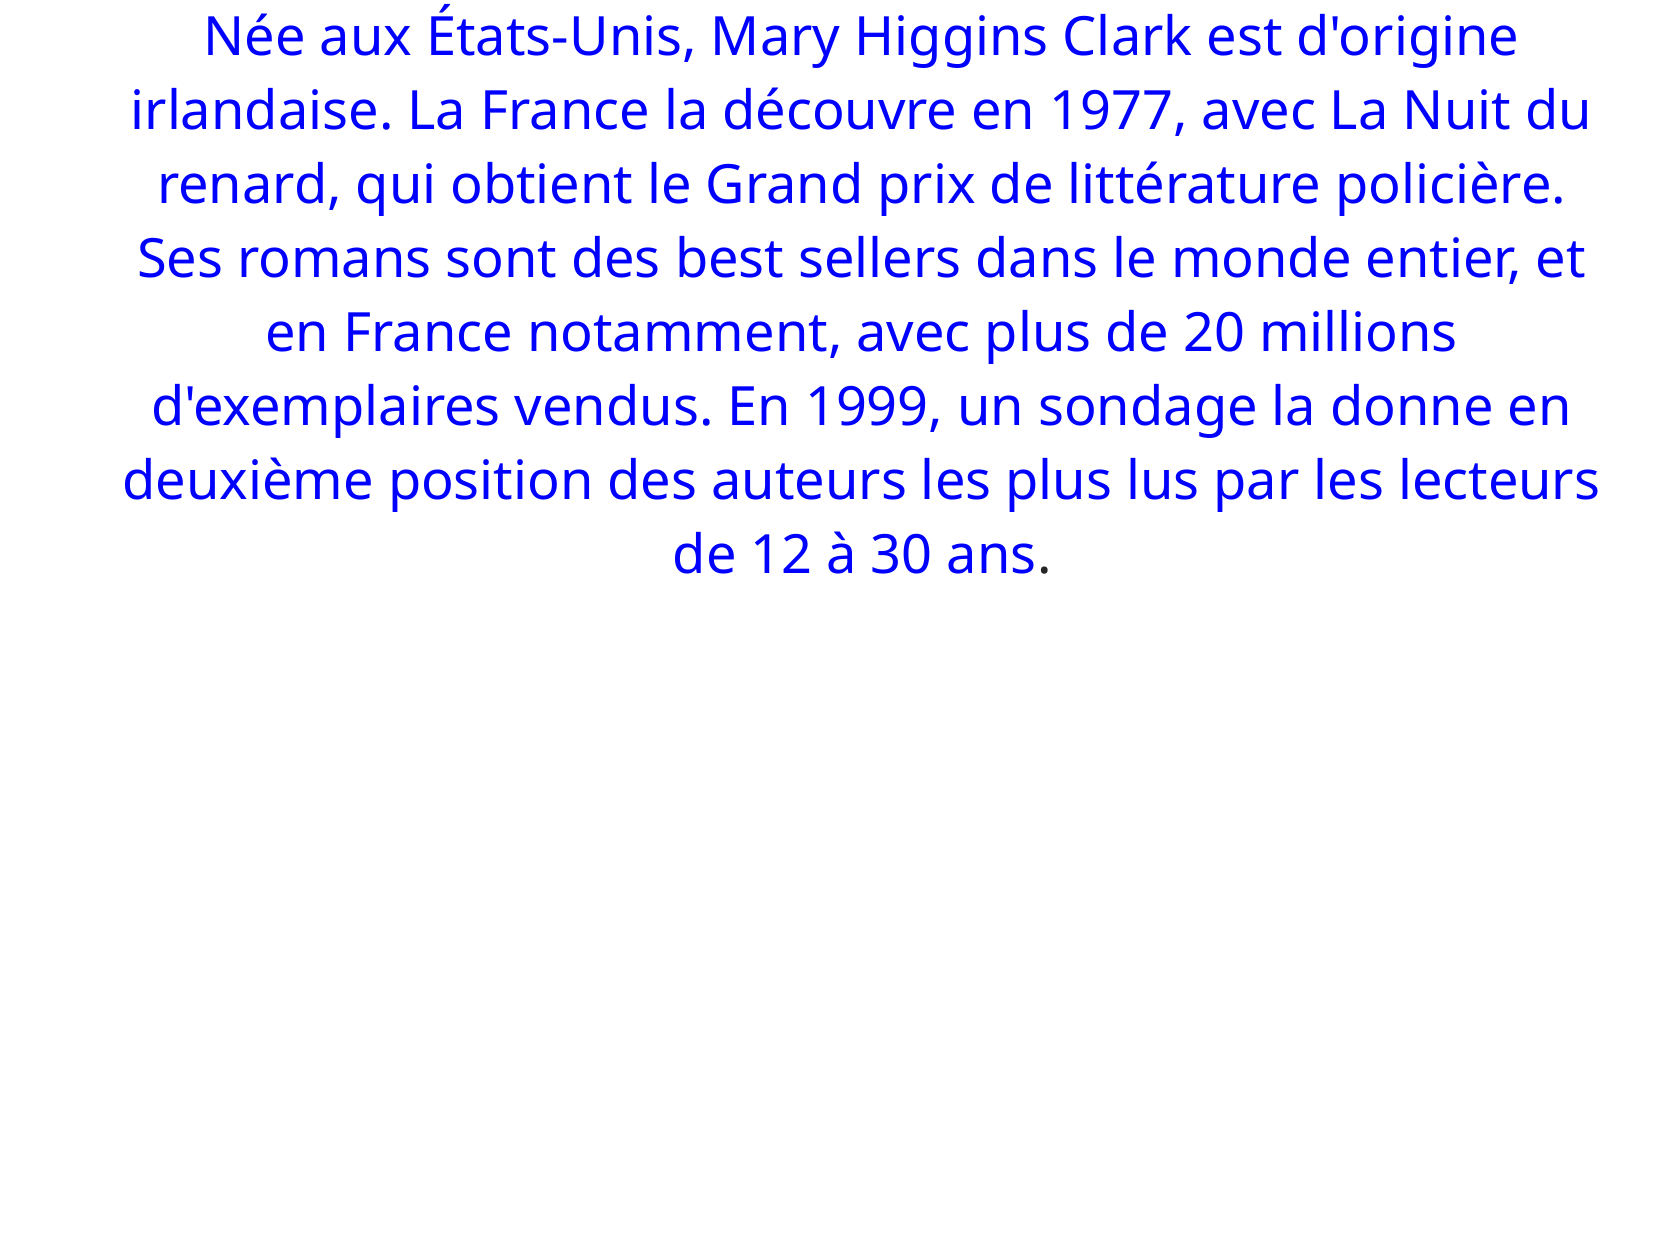

# Née aux États-Unis, Mary Higgins Clark est d'origine irlandaise. La France la découvre en 1977, avec La Nuit du renard, qui obtient le Grand prix de littérature policière. Ses romans sont des best sellers dans le monde entier, et en France notamment, avec plus de 20 millions d'exemplaires vendus. En 1999, un sondage la donne en deuxième position des auteurs les plus lus par les lecteurs de 12 à 30 ans.